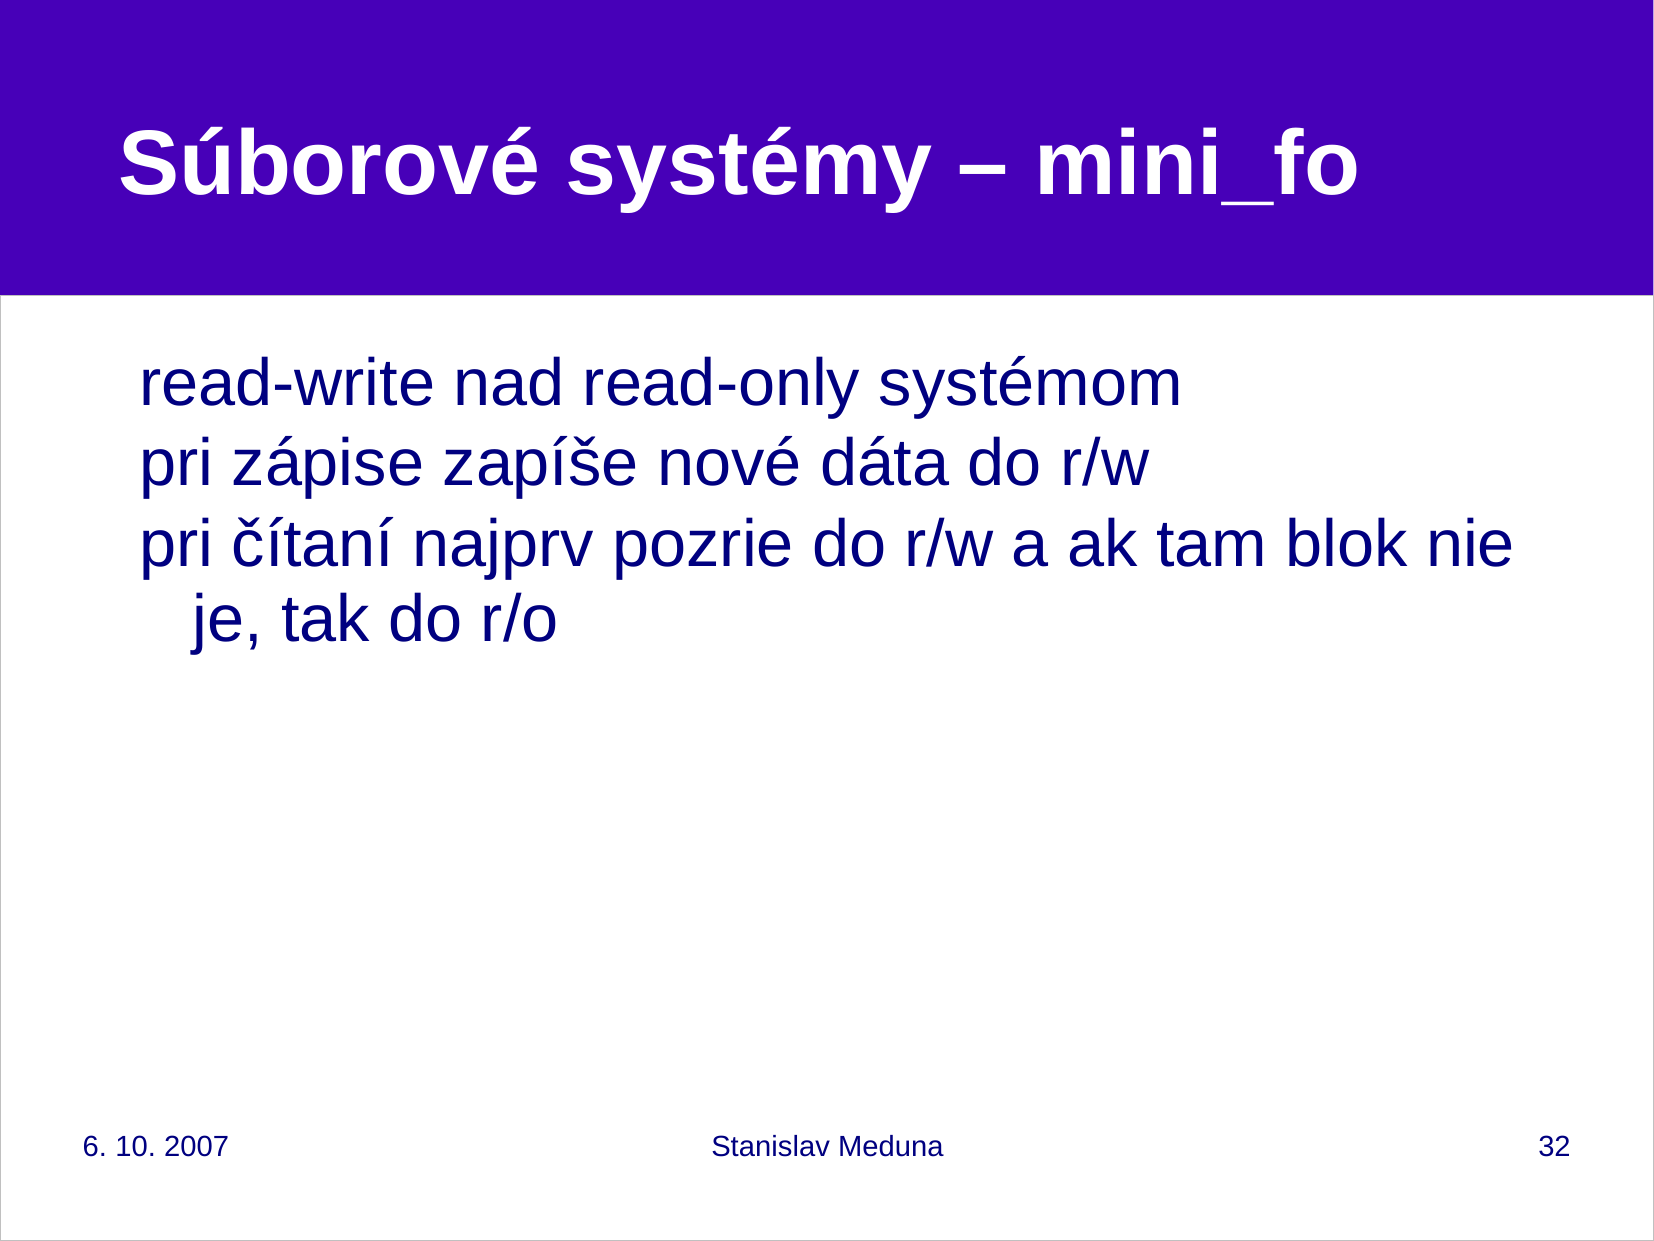

# Súborové systémy – mini_fo
read-write nad read-only systémom
pri zápise zapíše nové dáta do r/w
pri čítaní najprv pozrie do r/w a ak tam blok nie je, tak do r/o
6. 10. 2007
Stanislav Meduna
32